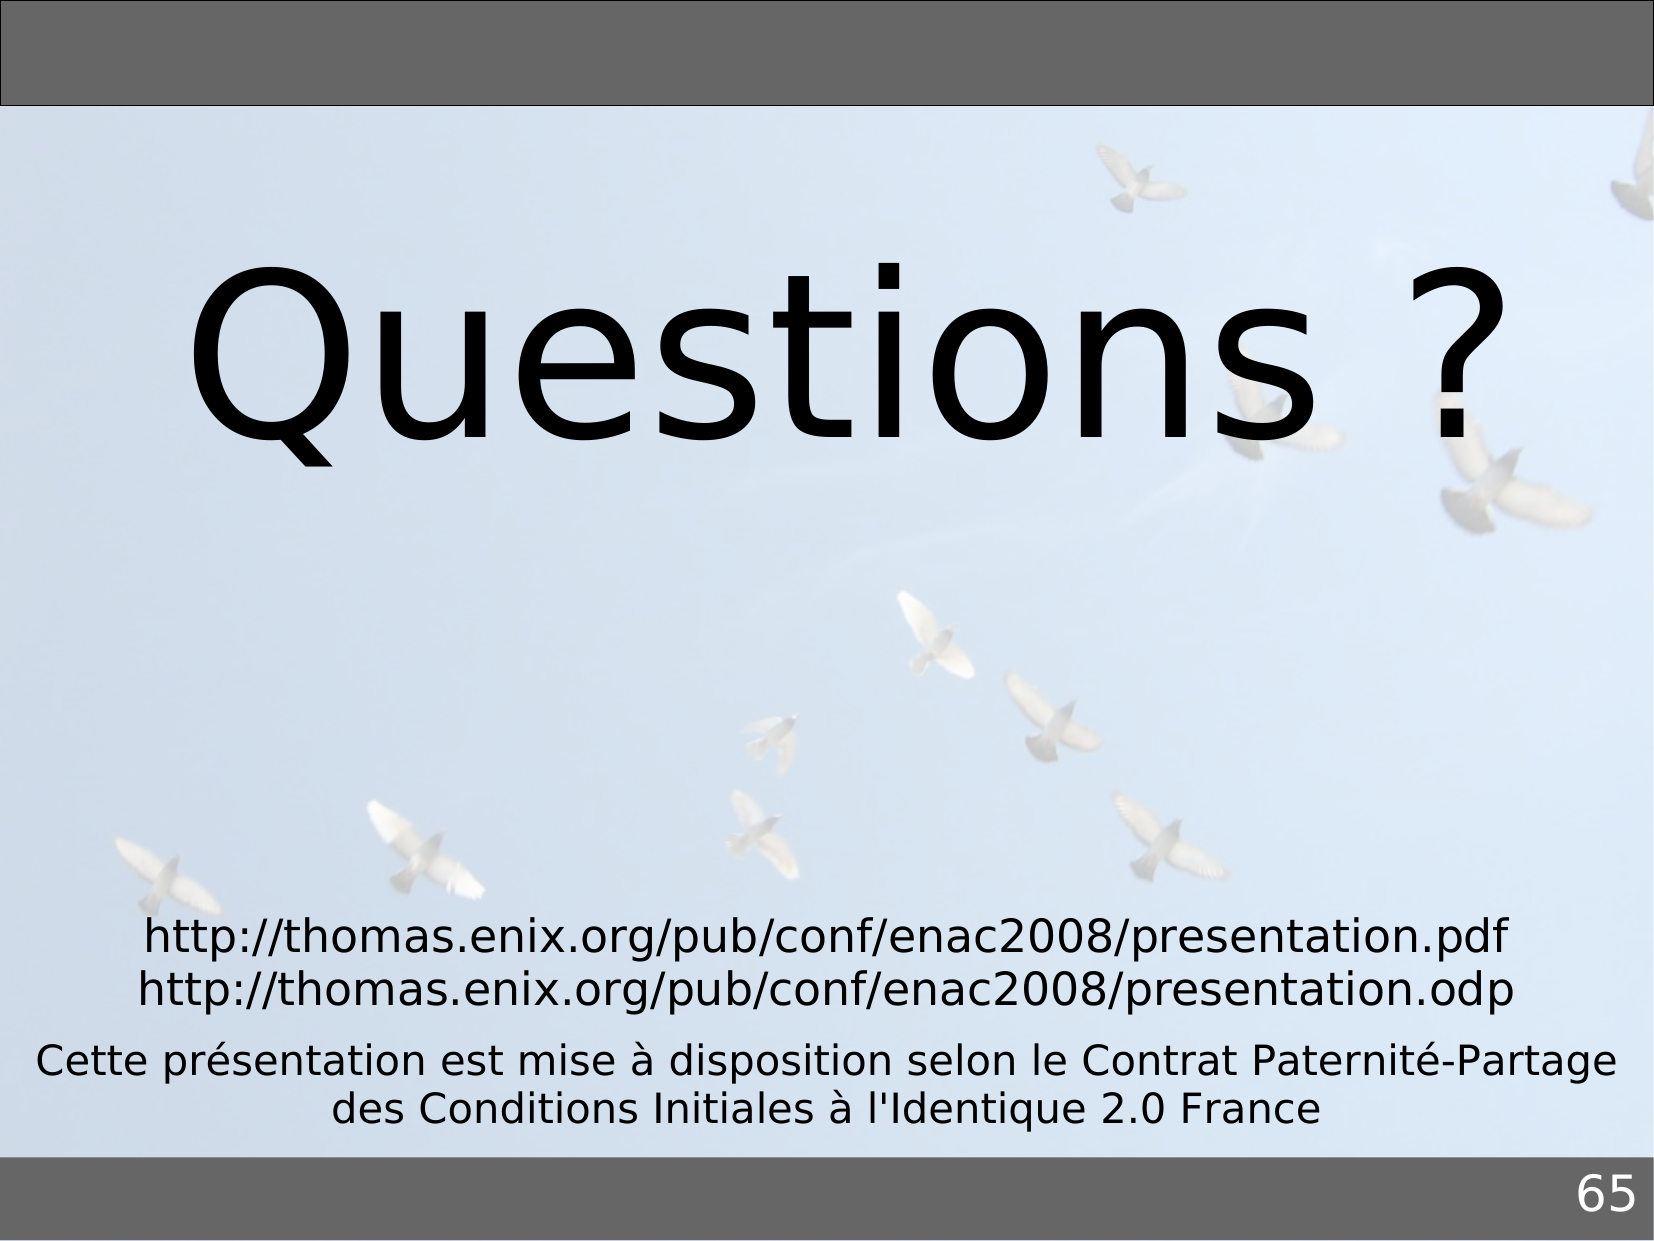

Questions ?
http://thomas.enix.org/pub/conf/enac2008/presentation.pdf
http://thomas.enix.org/pub/conf/enac2008/presentation.odp
Cette présentation est mise à disposition selon le Contrat Paternité-Partage des Conditions Initiales à l'Identique 2.0 France